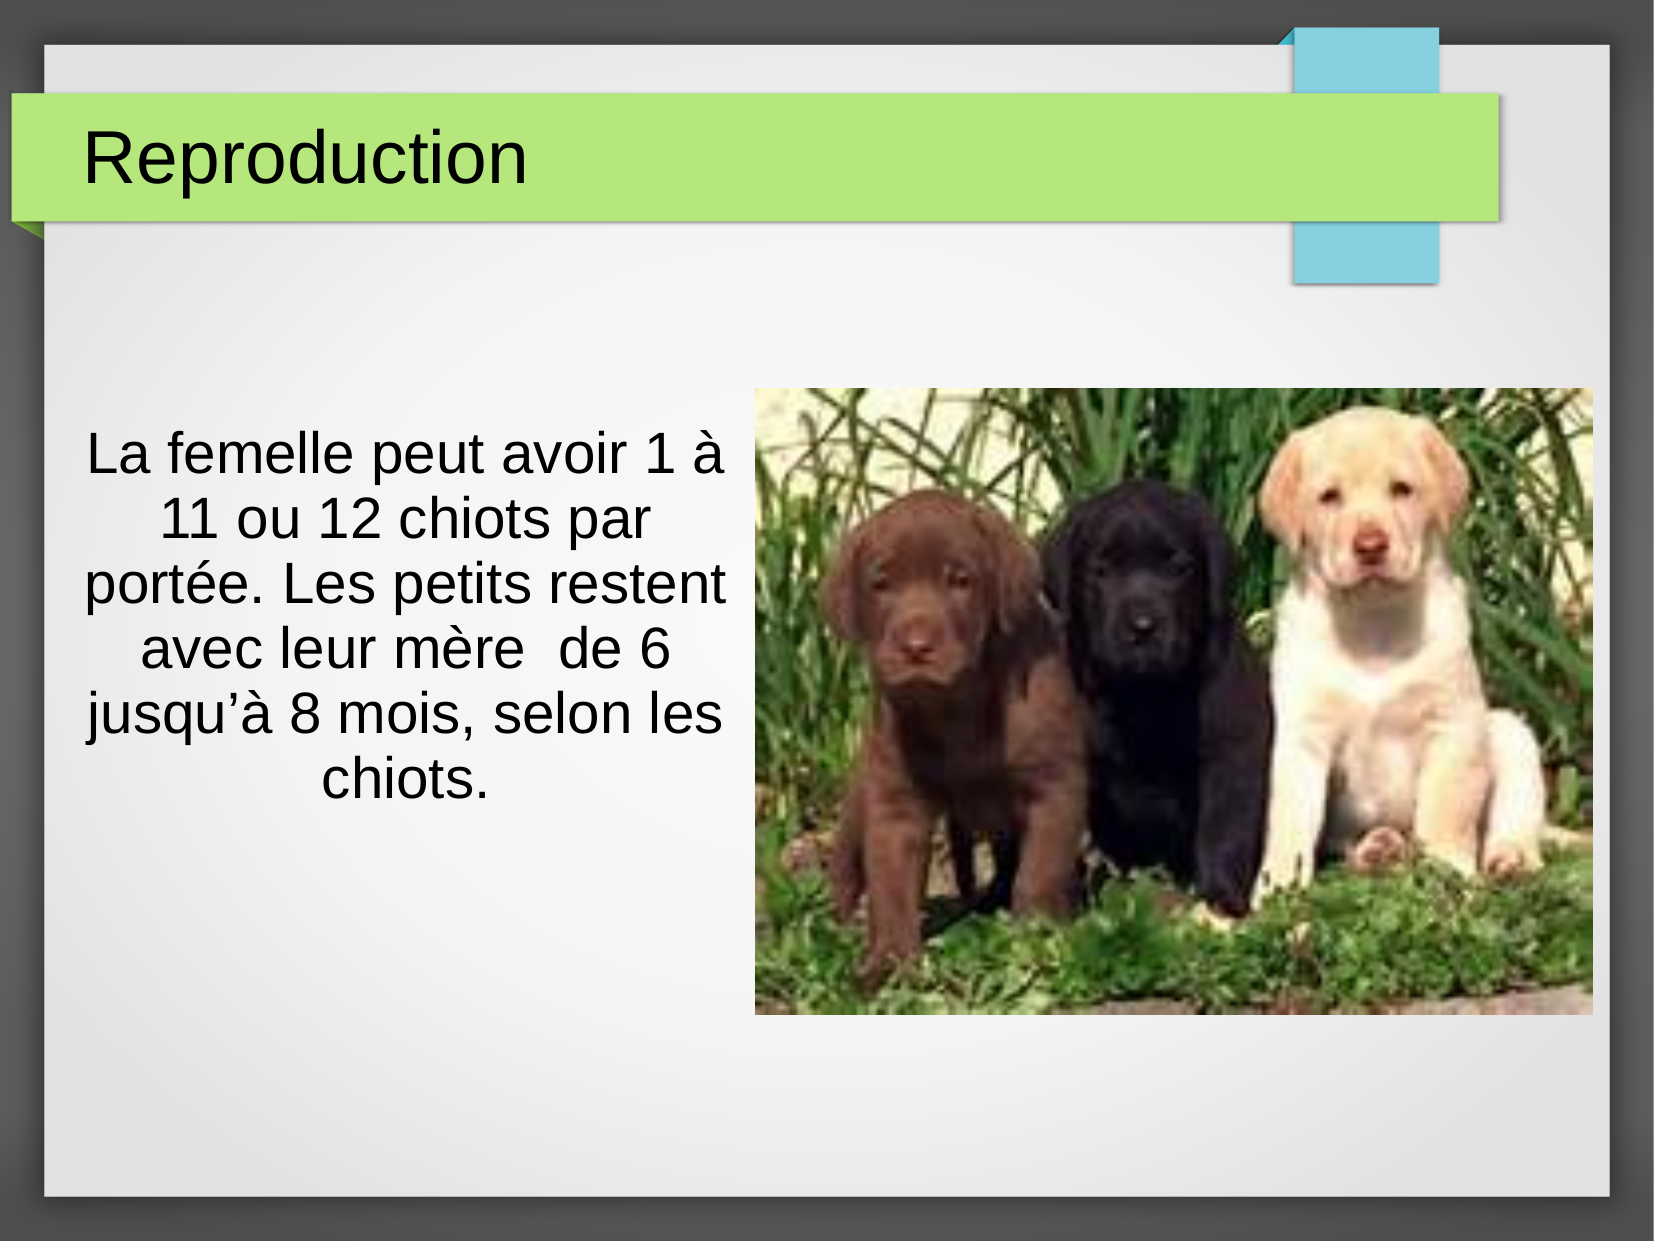

# Reproduction
La femelle peut avoir 1 à 11 ou 12 chiots par portée. Les petits restent avec leur mère de 6 jusqu’à 8 mois, selon les chiots.